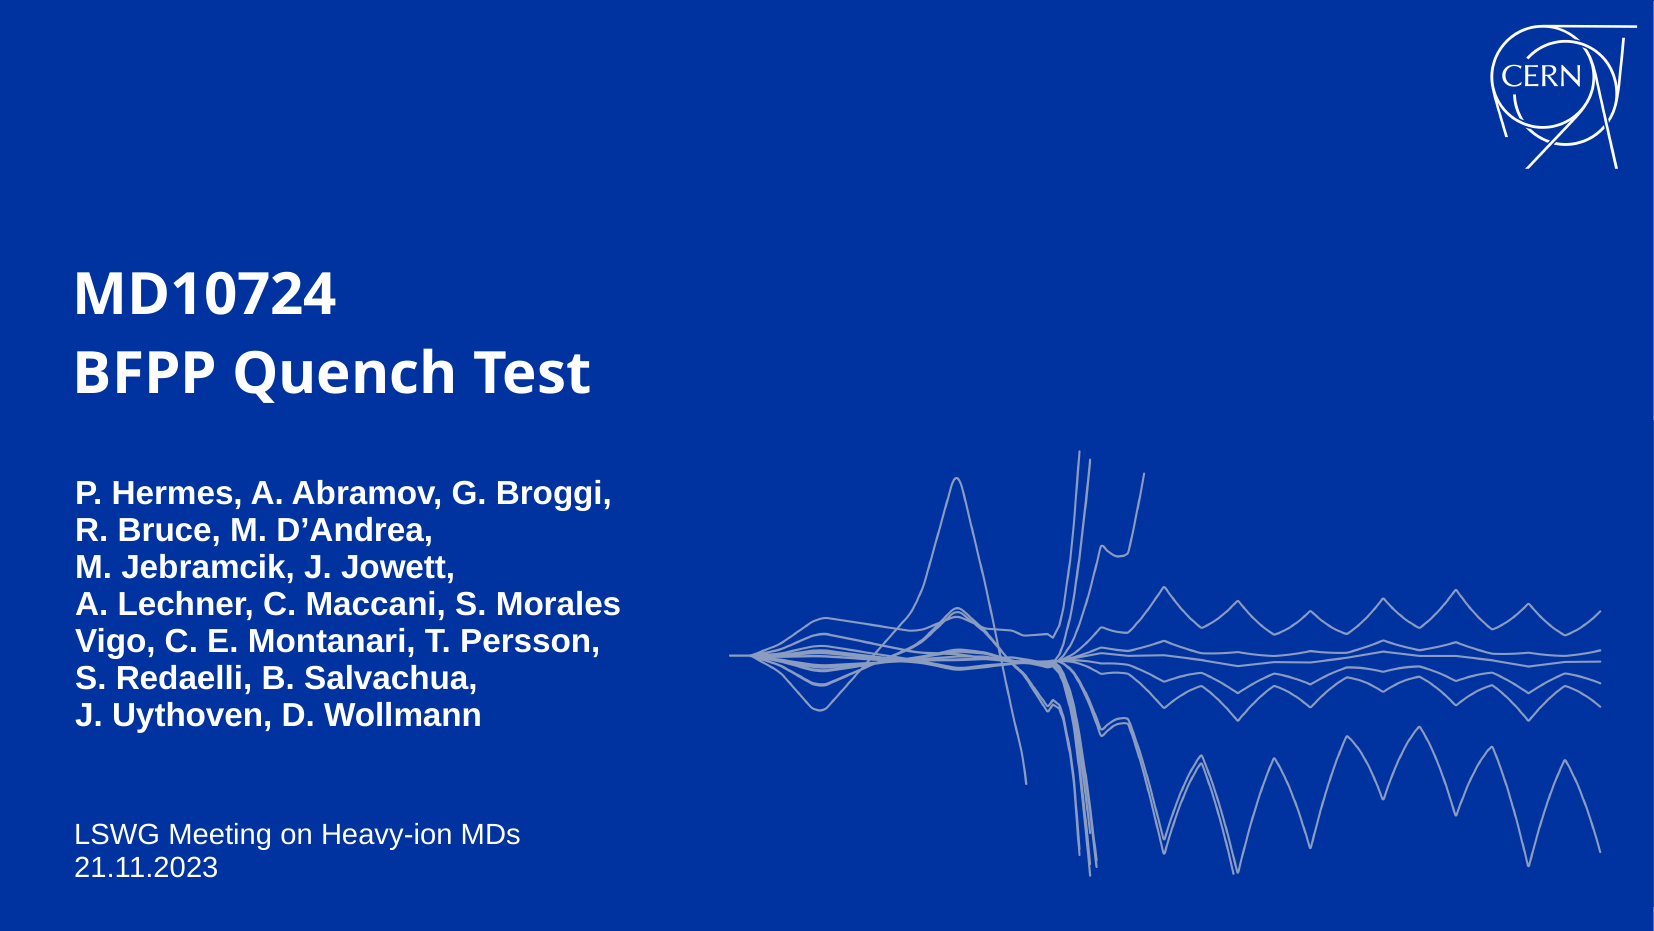

# MD10724 BFPP Quench Test
P. Hermes, A. Abramov, G. Broggi, R. Bruce, M. D’Andrea,
M. Jebramcik, J. Jowett,
A. Lechner, C. Maccani, S. Morales Vigo, C. E. Montanari, T. Persson,
S. Redaelli, B. Salvachua,
J. Uythoven, D. Wollmann
LSWG Meeting on Heavy-ion MDs
21.11.2023